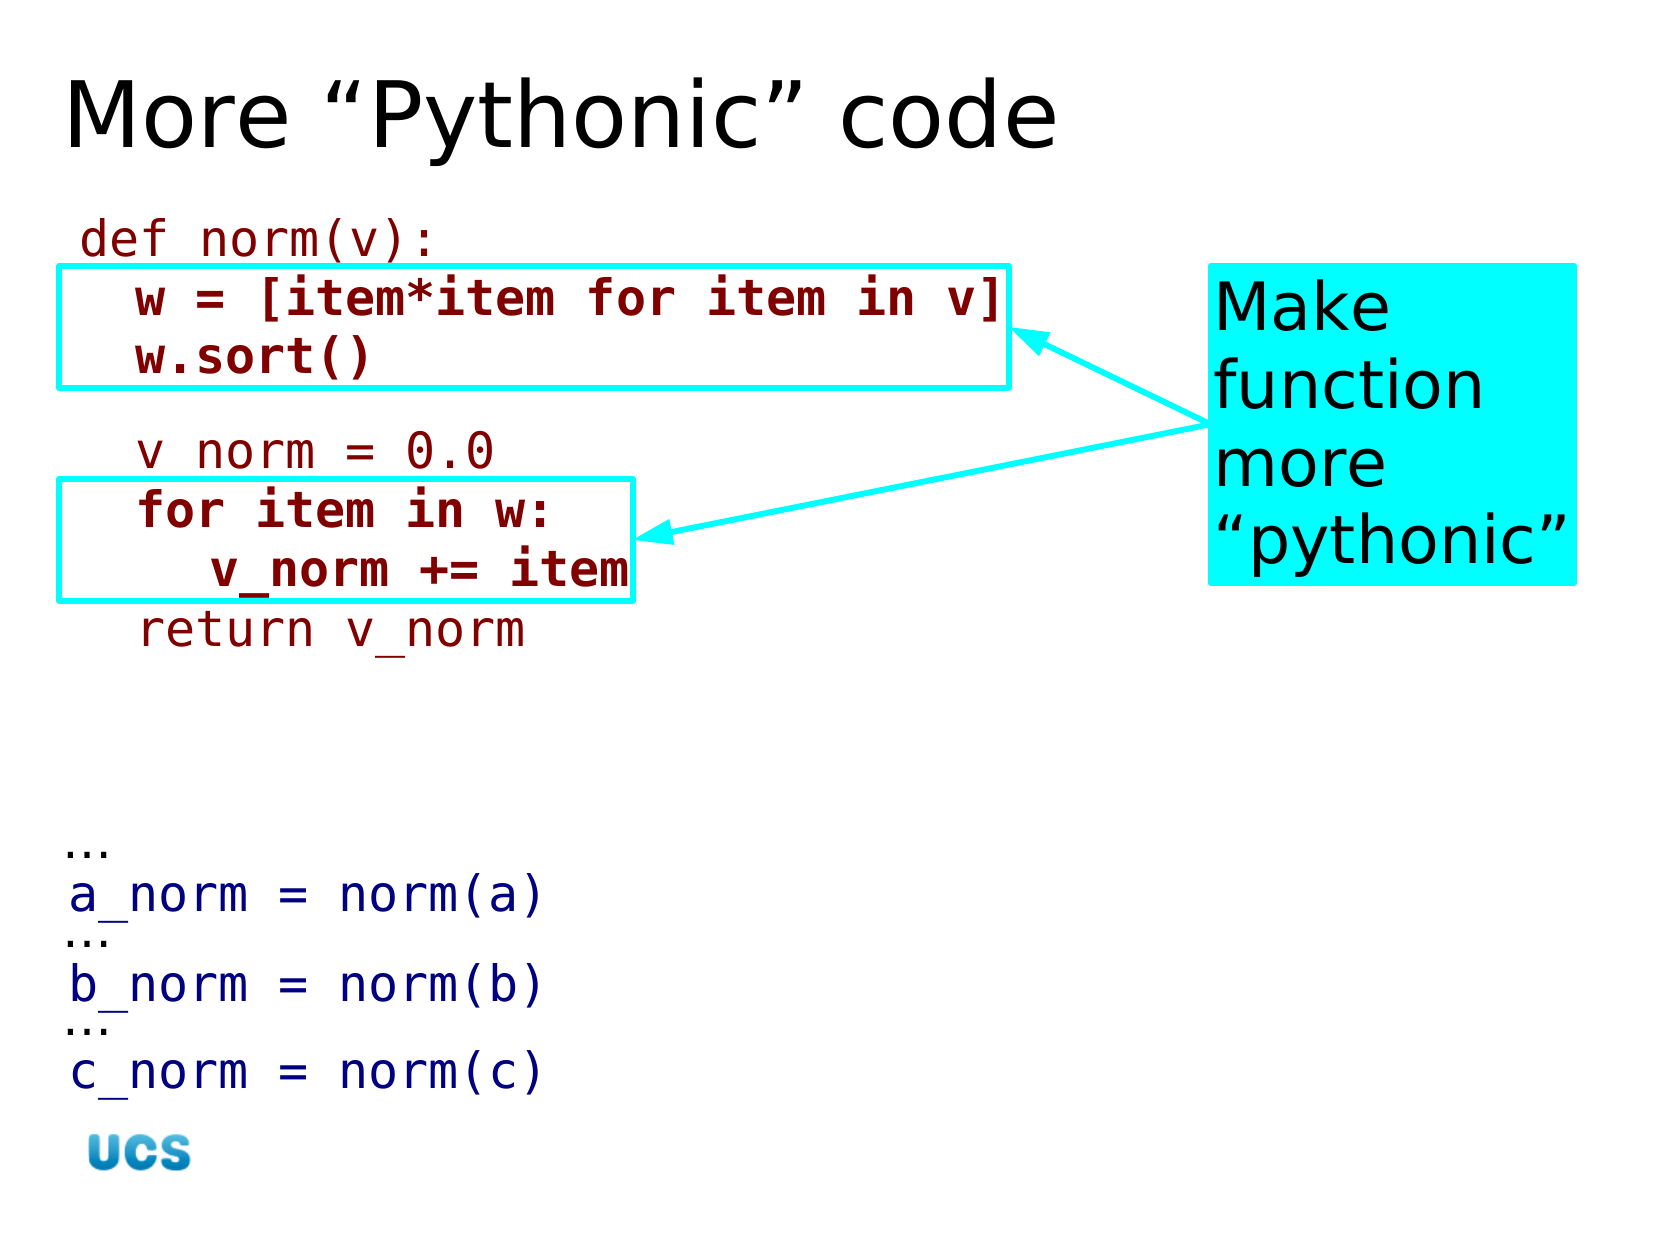

More “Pythonic” code
def norm(v):
Make
function
more
“pythonic”
	w = [item*item for item in v]
	w.sort()
	v_norm = 0.0
	for item in w:
		v_norm += item
	return v_norm
…
a_norm = norm(a)
…
b_norm = norm(b)
…
c_norm = norm(c)